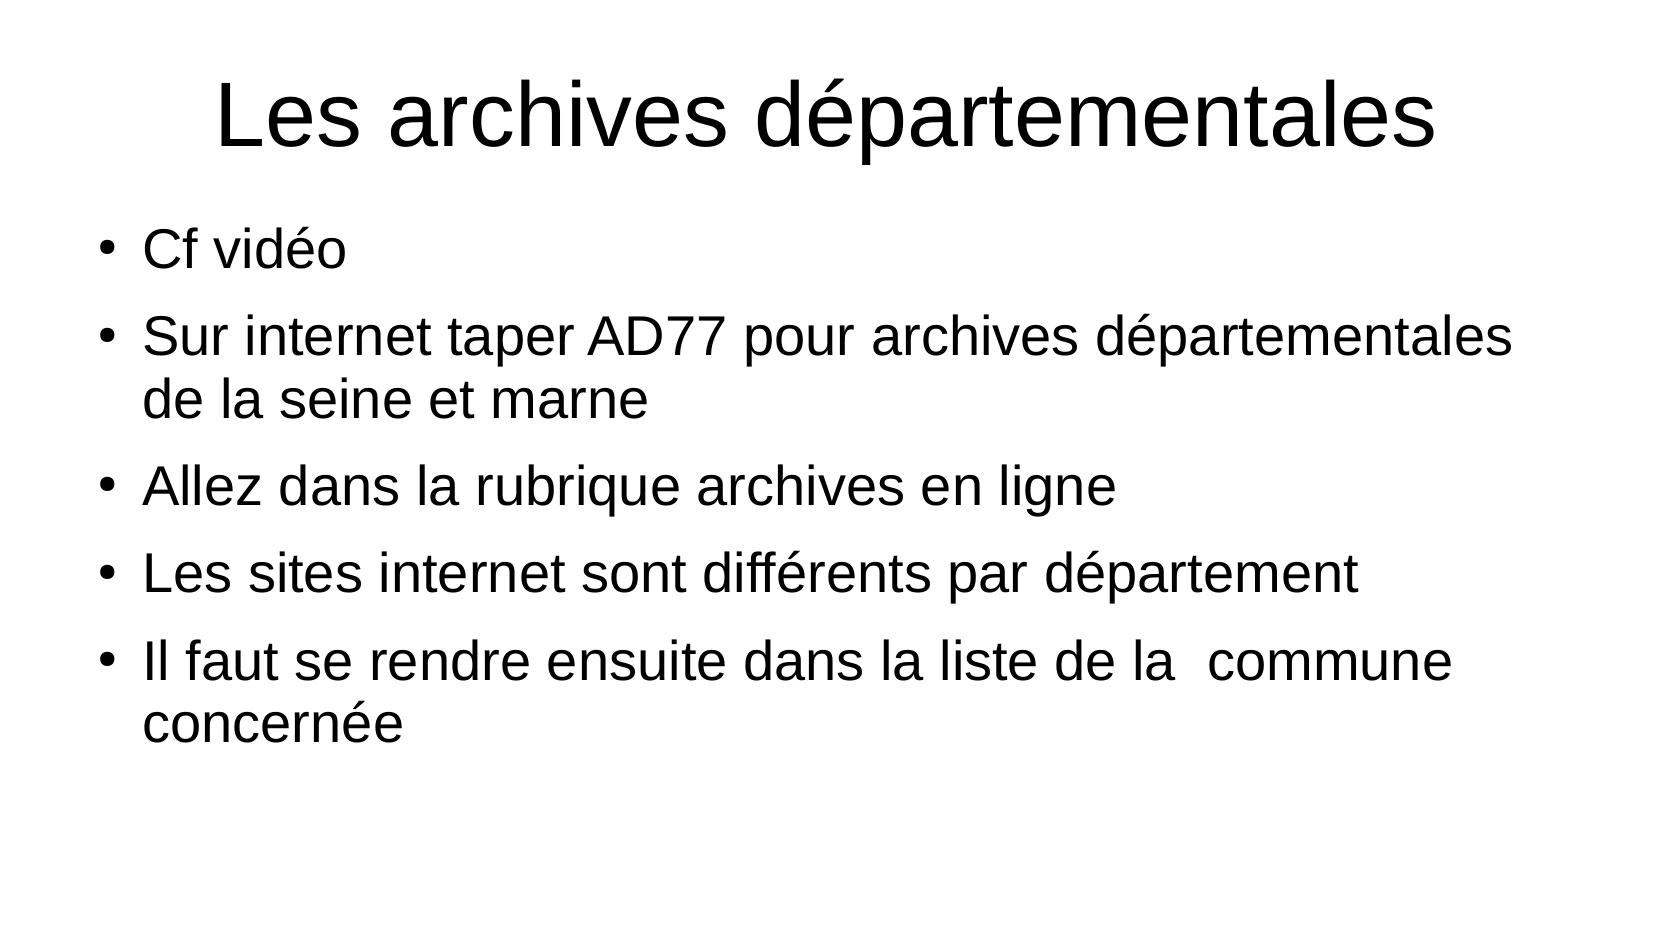

# Les archives départementales
Cf vidéo
Sur internet taper AD77 pour archives départementales de la seine et marne
Allez dans la rubrique archives en ligne
Les sites internet sont différents par département
Il faut se rendre ensuite dans la liste de la commune concernée